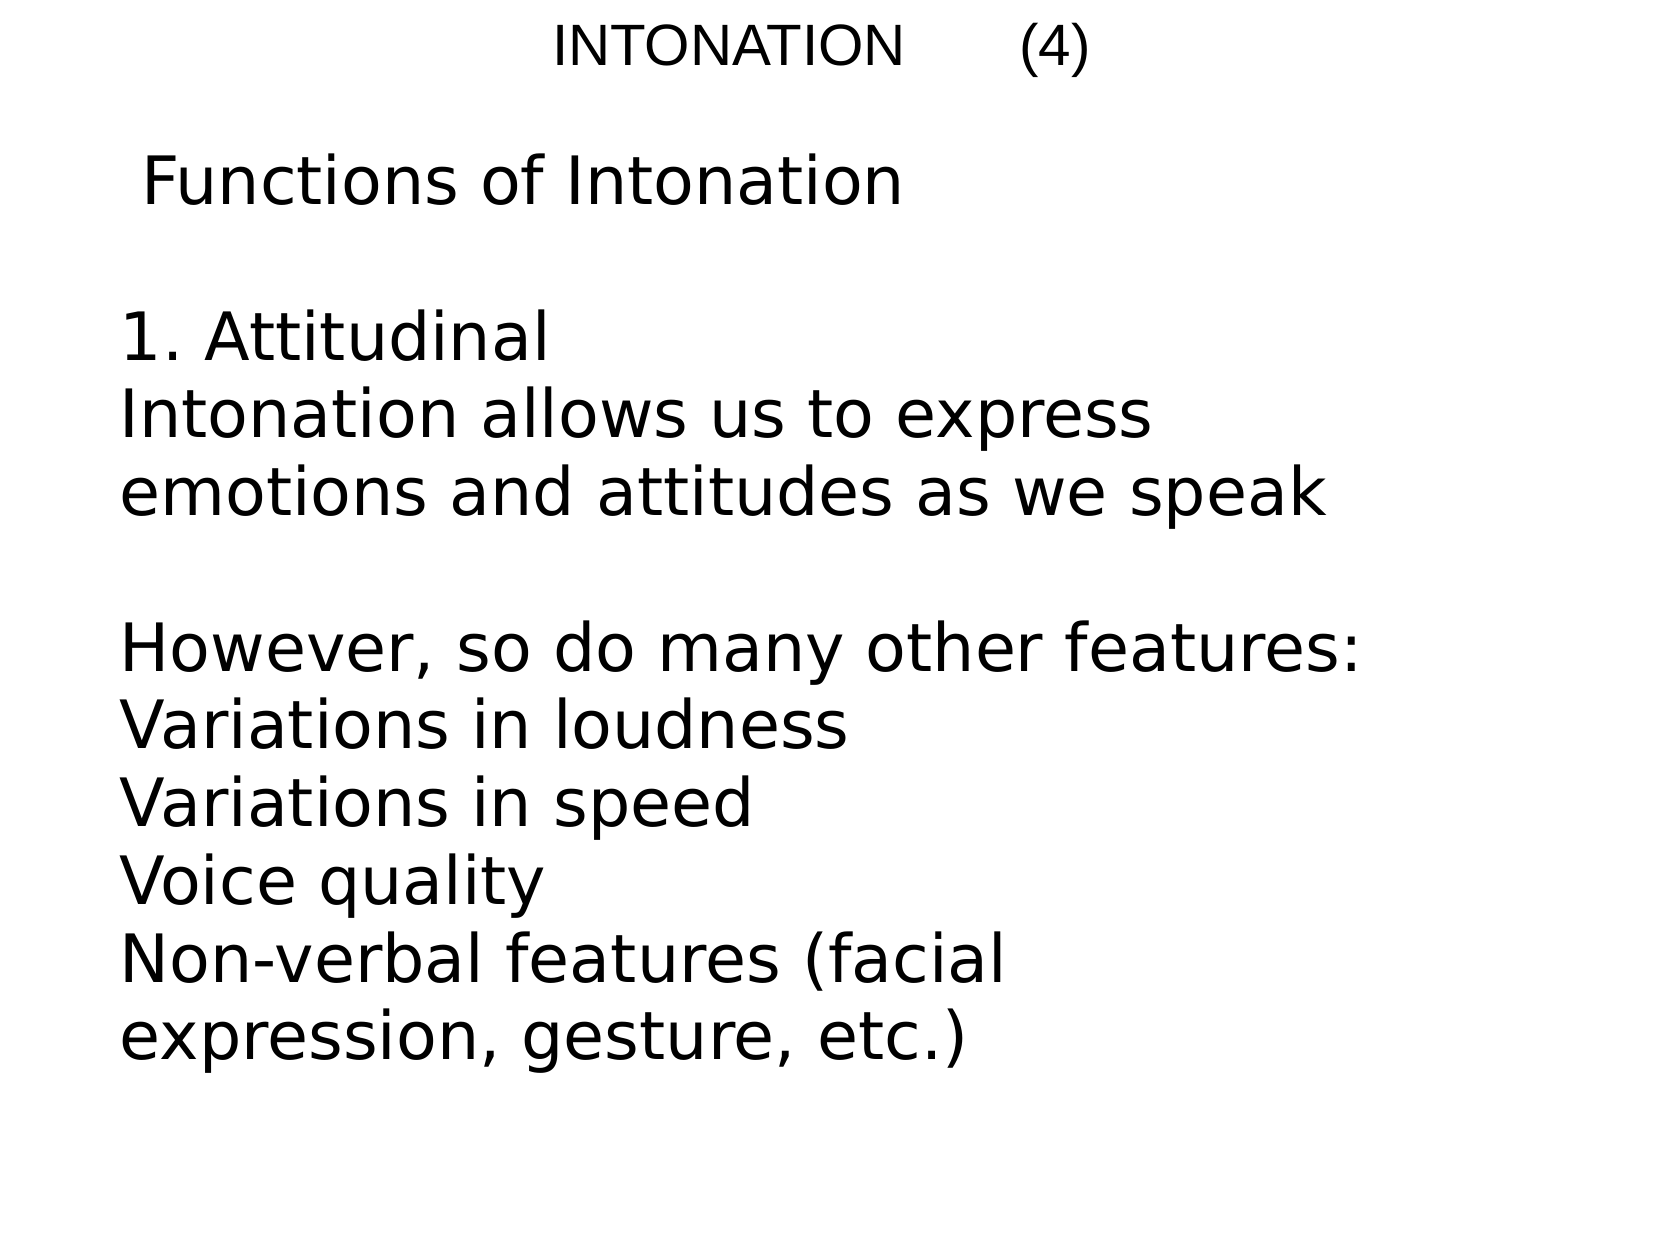

# INTONATION (4)
 Functions of Intonation
1. Attitudinal
Intonation allows us to express emotions and attitudes as we speak
However, so do many other features:
Variations in loudness
Variations in speed
Voice quality
Non-verbal features (facial expression, gesture, etc.)